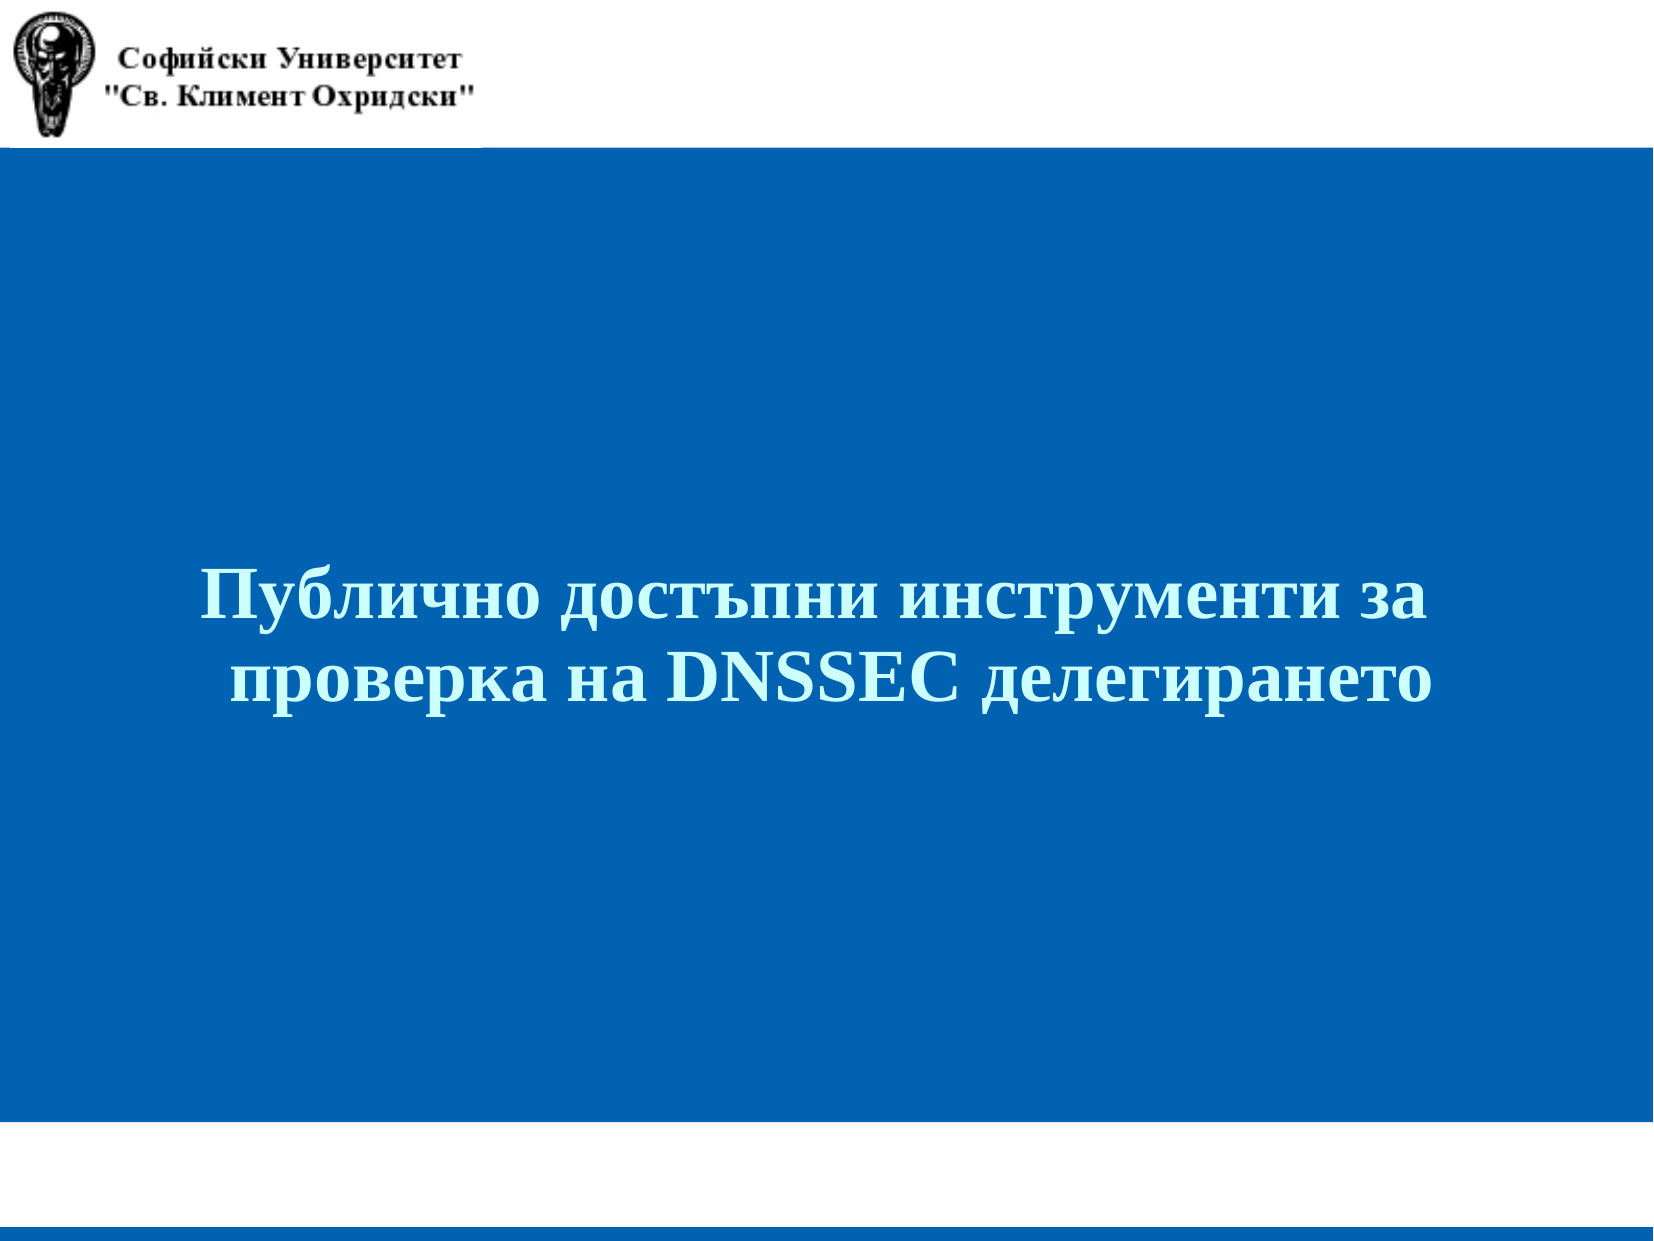

Публично достъпни инструменти за проверка на DNSSEC делегирането